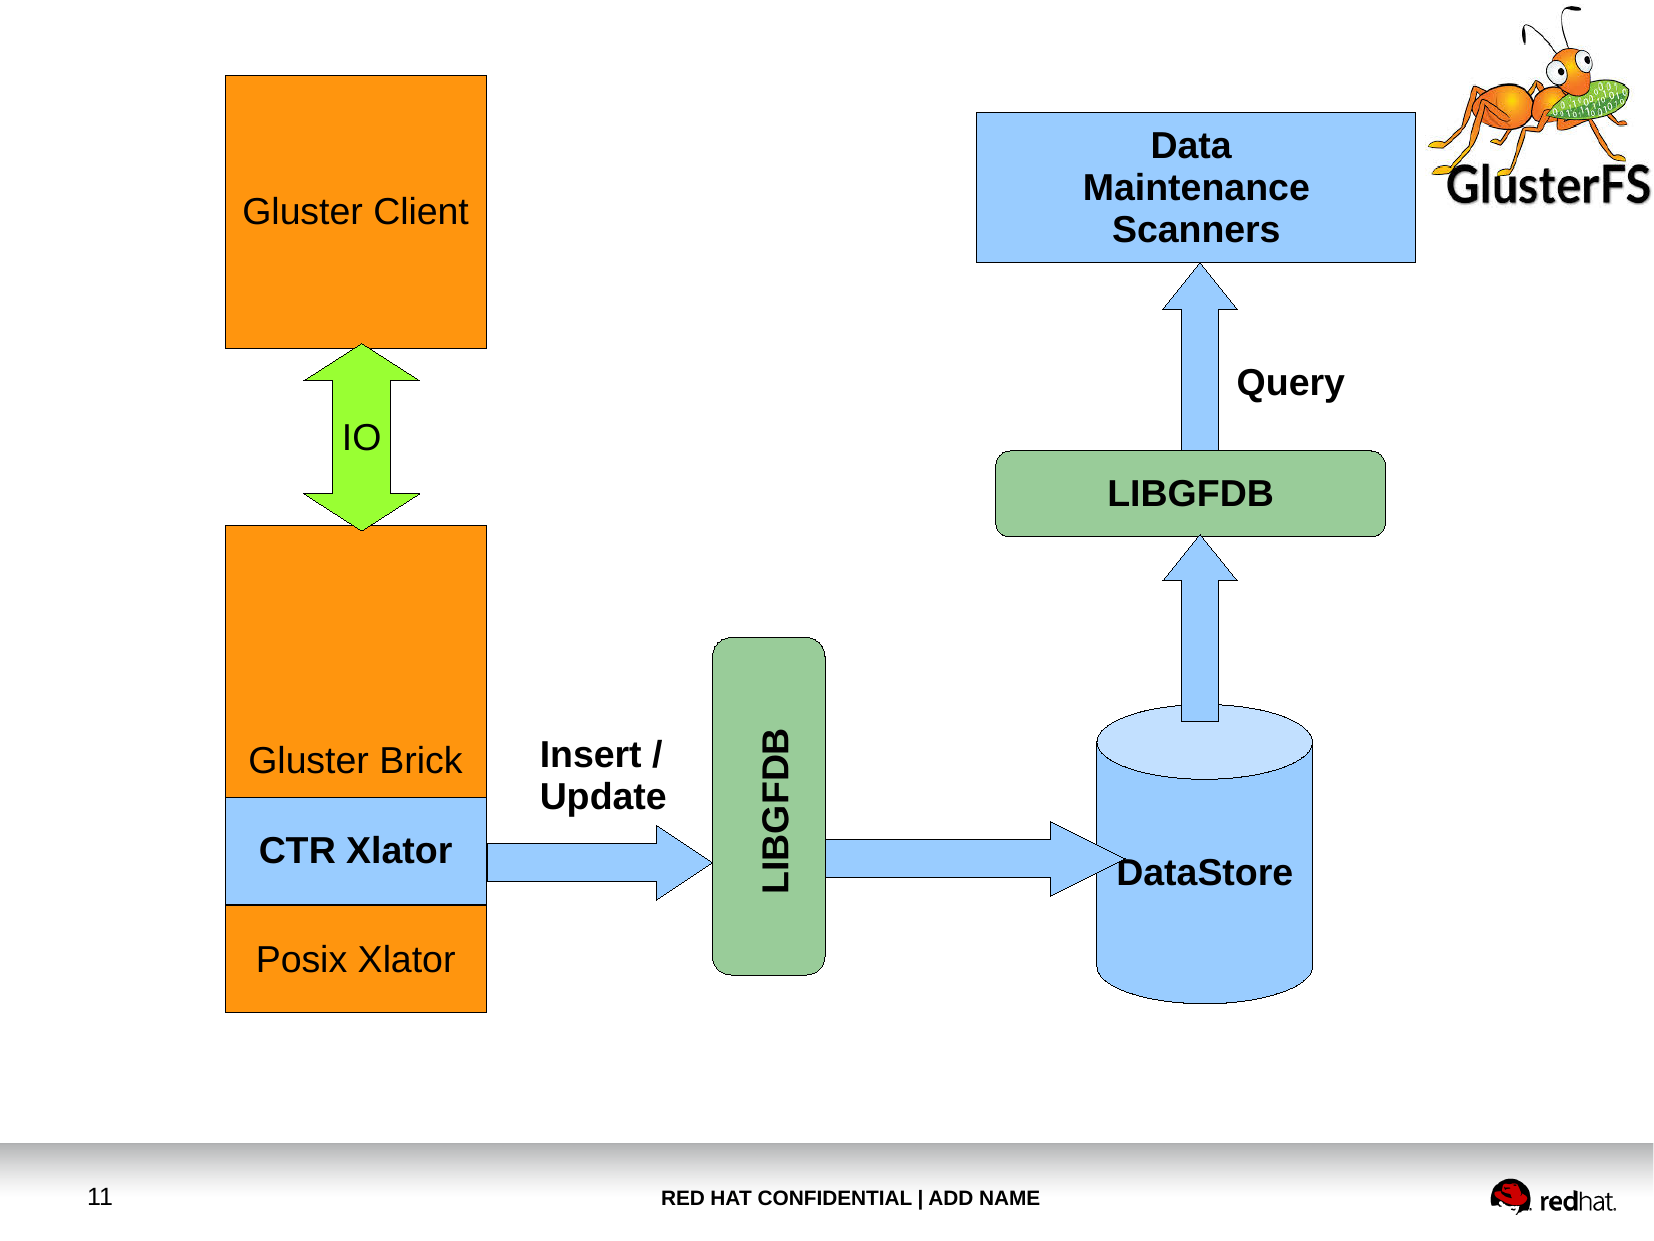

Gluster Client
Data
Maintenance
Scanners
IO
Query
LIBGFDB
Gluster Brick
DataStore
Insert /
Update
LIBGFDB
CTR Xlator
Posix Xlator